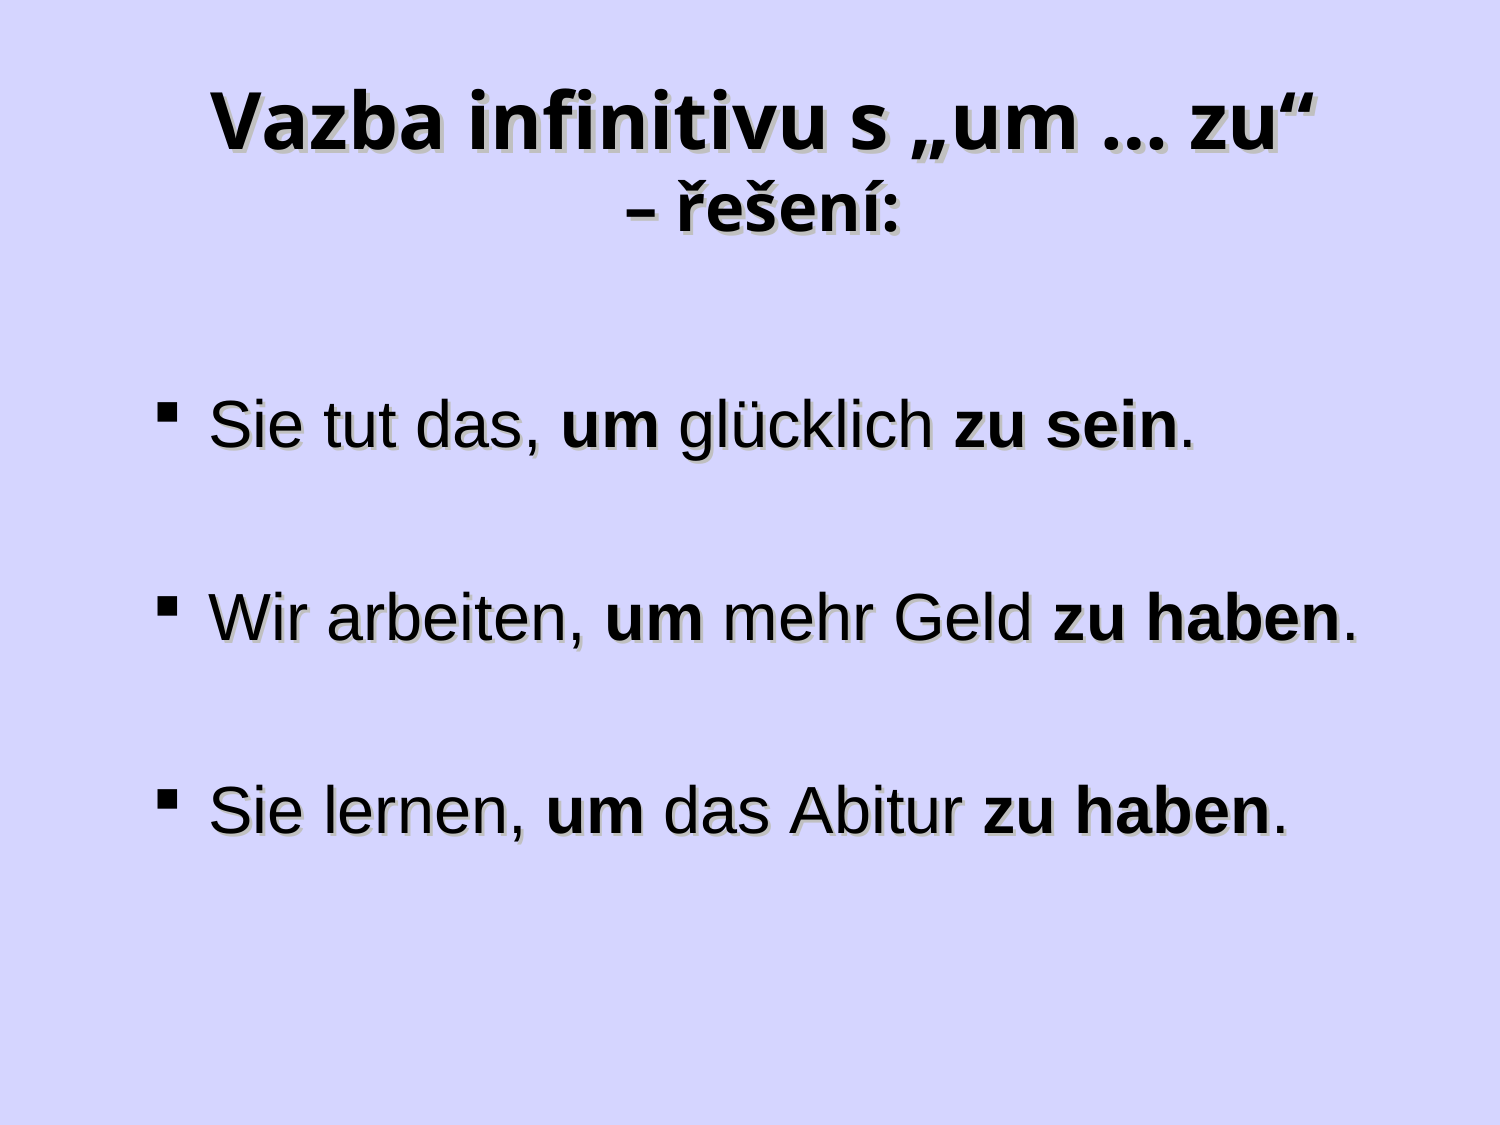

# Vazba infinitivu s „um … zu“ – řešení:
Sie tut das, um glücklich zu sein.
Wir arbeiten, um mehr Geld zu haben.
Sie lernen, um das Abitur zu haben.